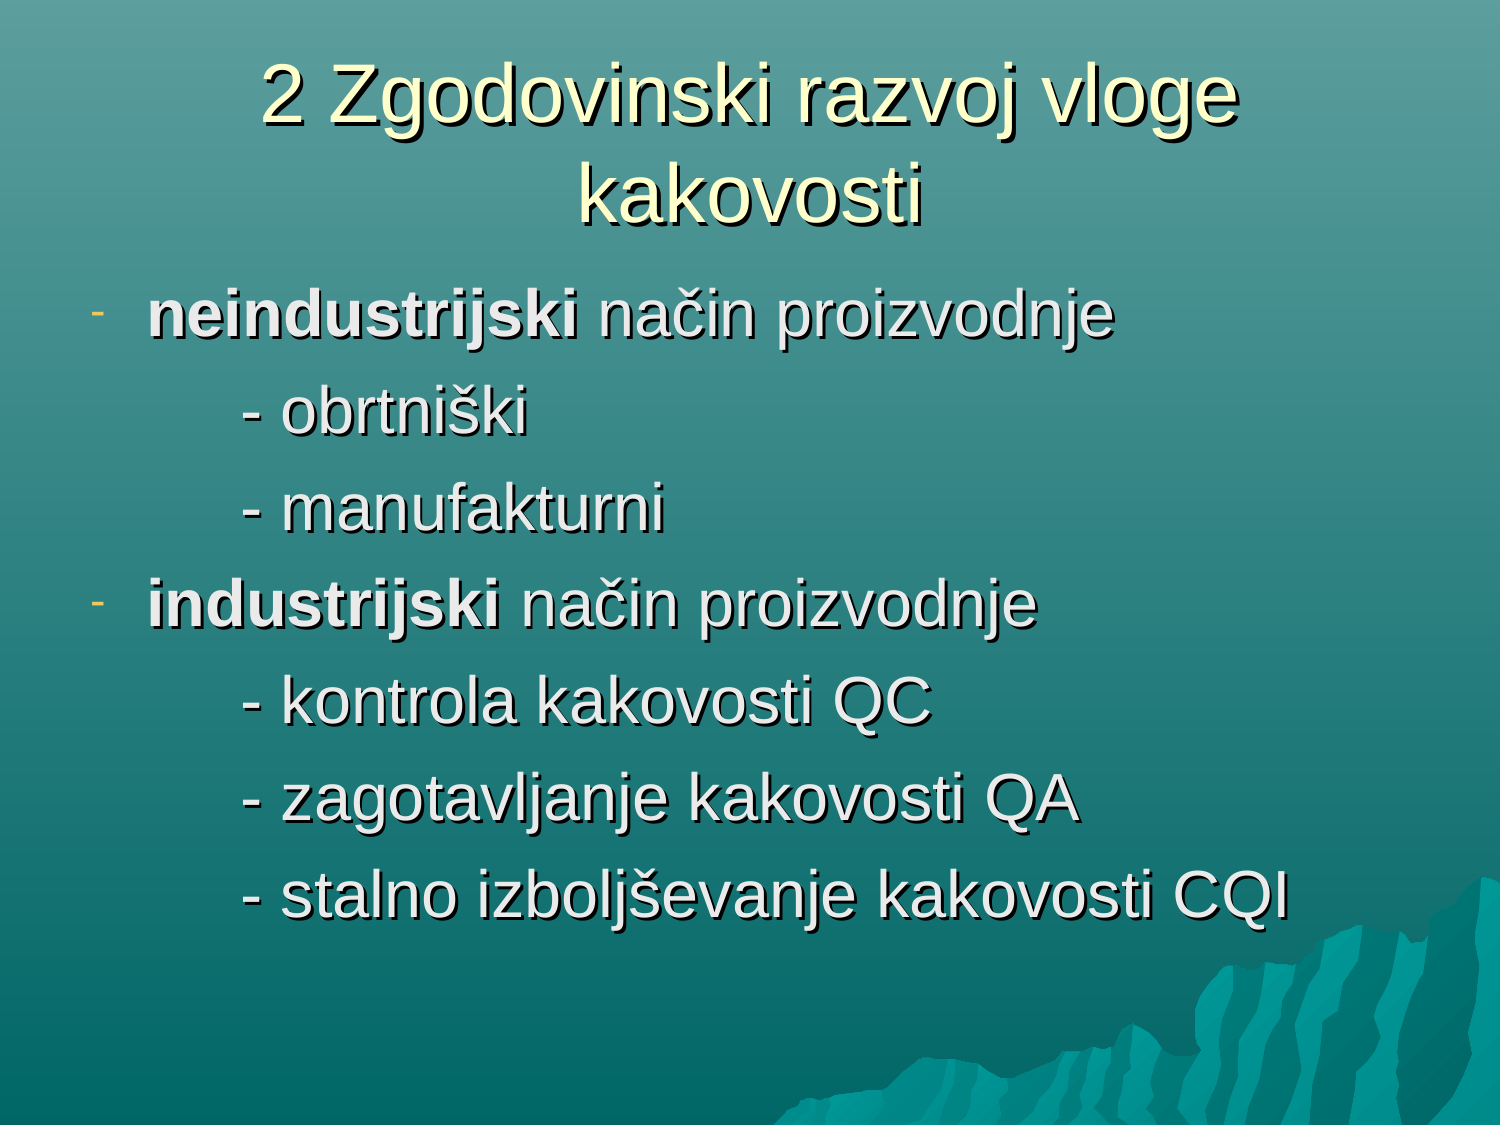

# 2 Zgodovinski razvoj vloge kakovosti
neindustrijski način proizvodnje
		- obrtniški
		- manufakturni
industrijski način proizvodnje
		- kontrola kakovosti QC
		- zagotavljanje kakovosti QA
		- stalno izboljševanje kakovosti CQI